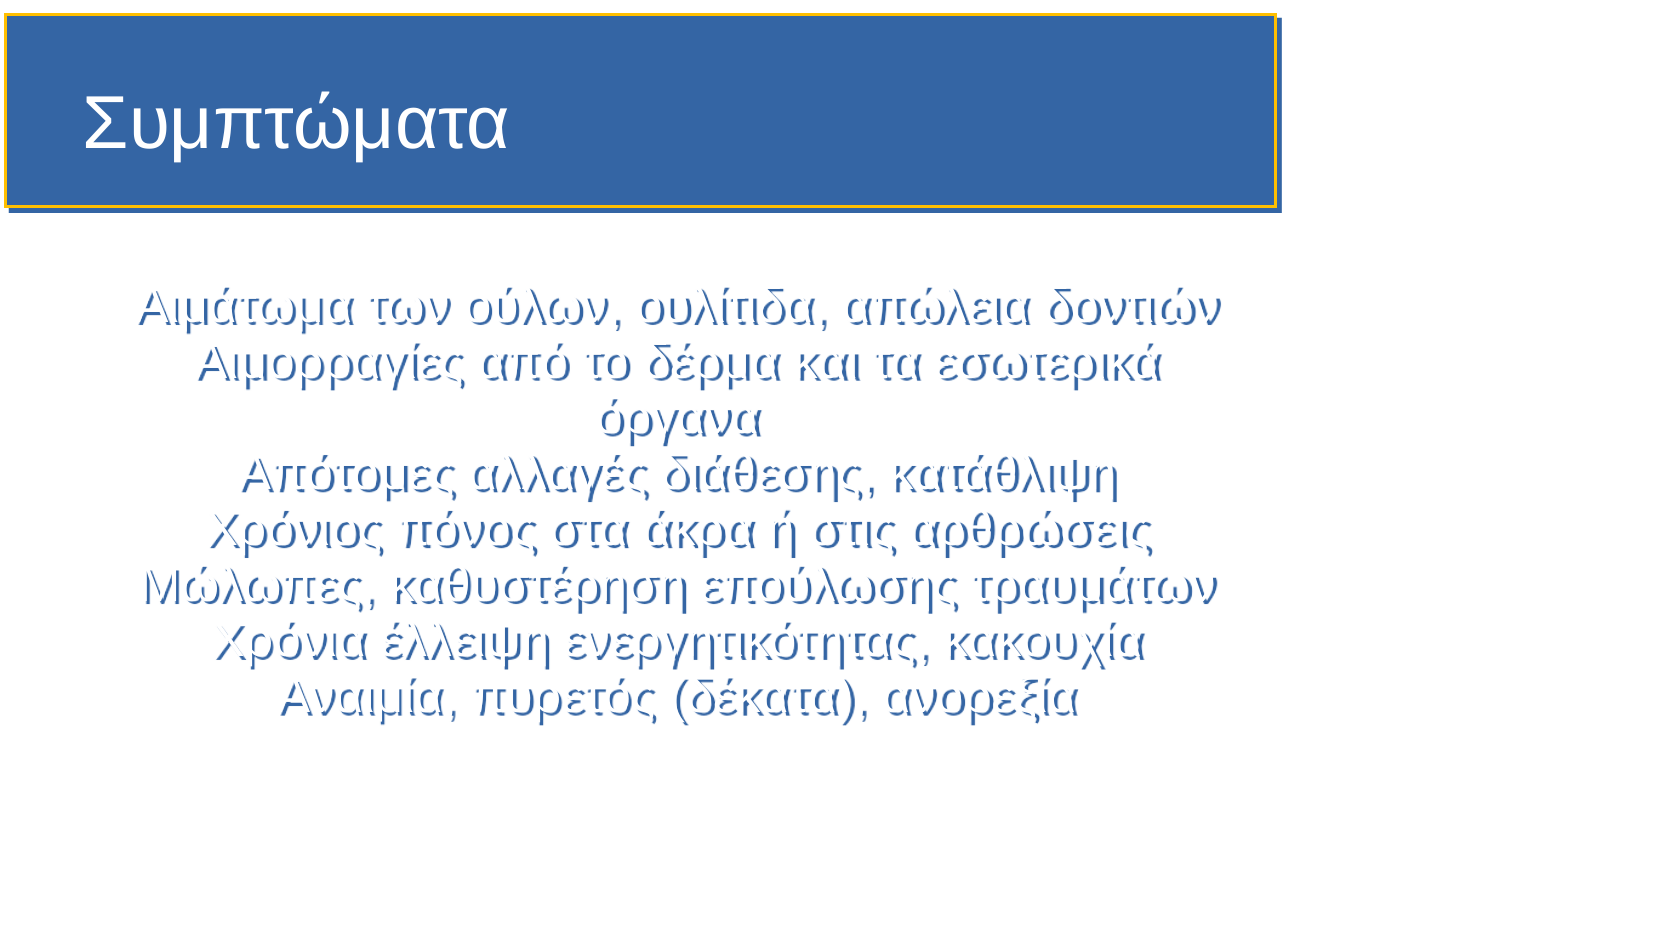

# Συμπτώματα
Αιμάτωμα των ούλων, ουλίτιδα, απώλεια δοντιών
Αιμορραγίες από το δέρμα και τα εσωτερικά όργανα
Απότομες αλλαγές διάθεσης, κατάθλιψη
Χρόνιος πόνος στα άκρα ή στις αρθρώσεις
Μώλωπες, καθυστέρηση επούλωσης τραυμάτων
Χρόνια έλλειψη ενεργητικότητας, κακουχία
Αναιμία, πυρετός (δέκατα), ανορεξία